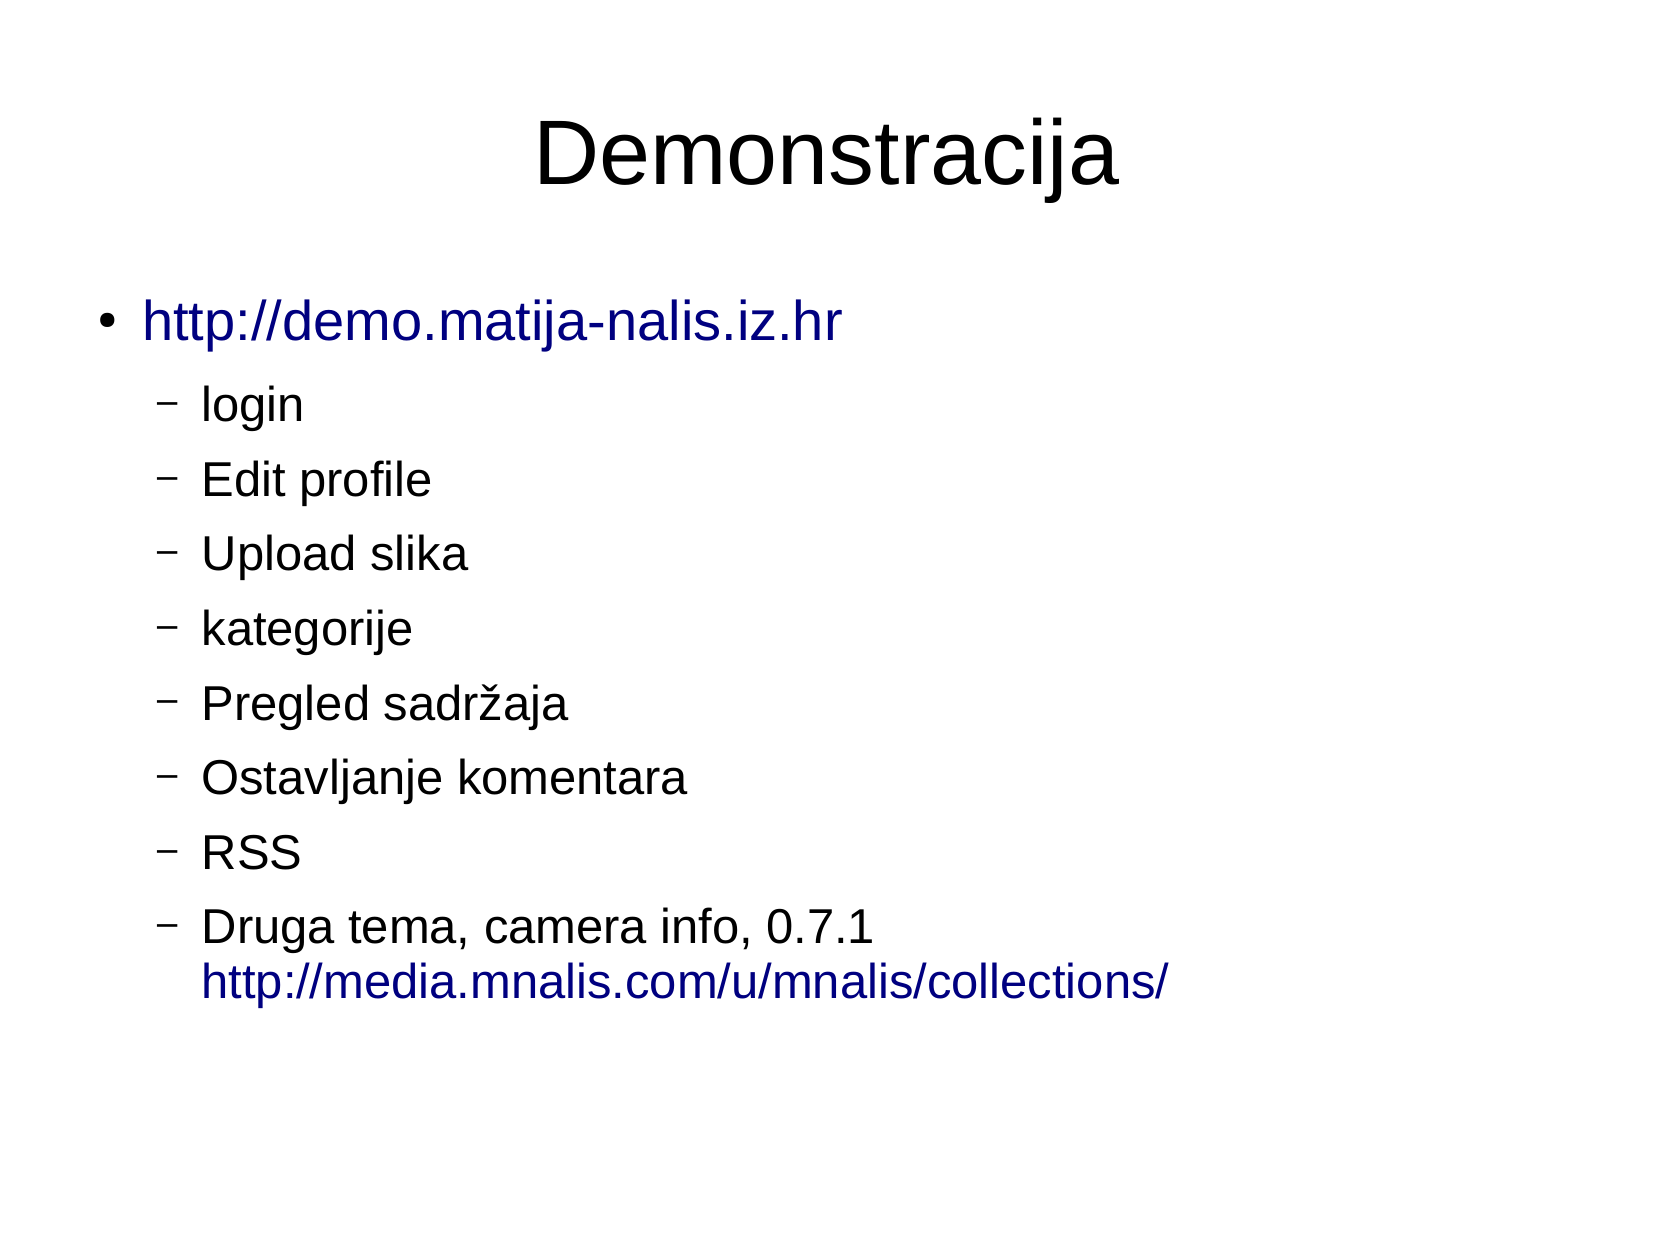

# Demonstracija
http://demo.matija-nalis.iz.hr
login
Edit profile
Upload slika
kategorije
Pregled sadržaja
Ostavljanje komentara
RSS
Druga tema, camera info, 0.7.1 http://media.mnalis.com/u/mnalis/collections/